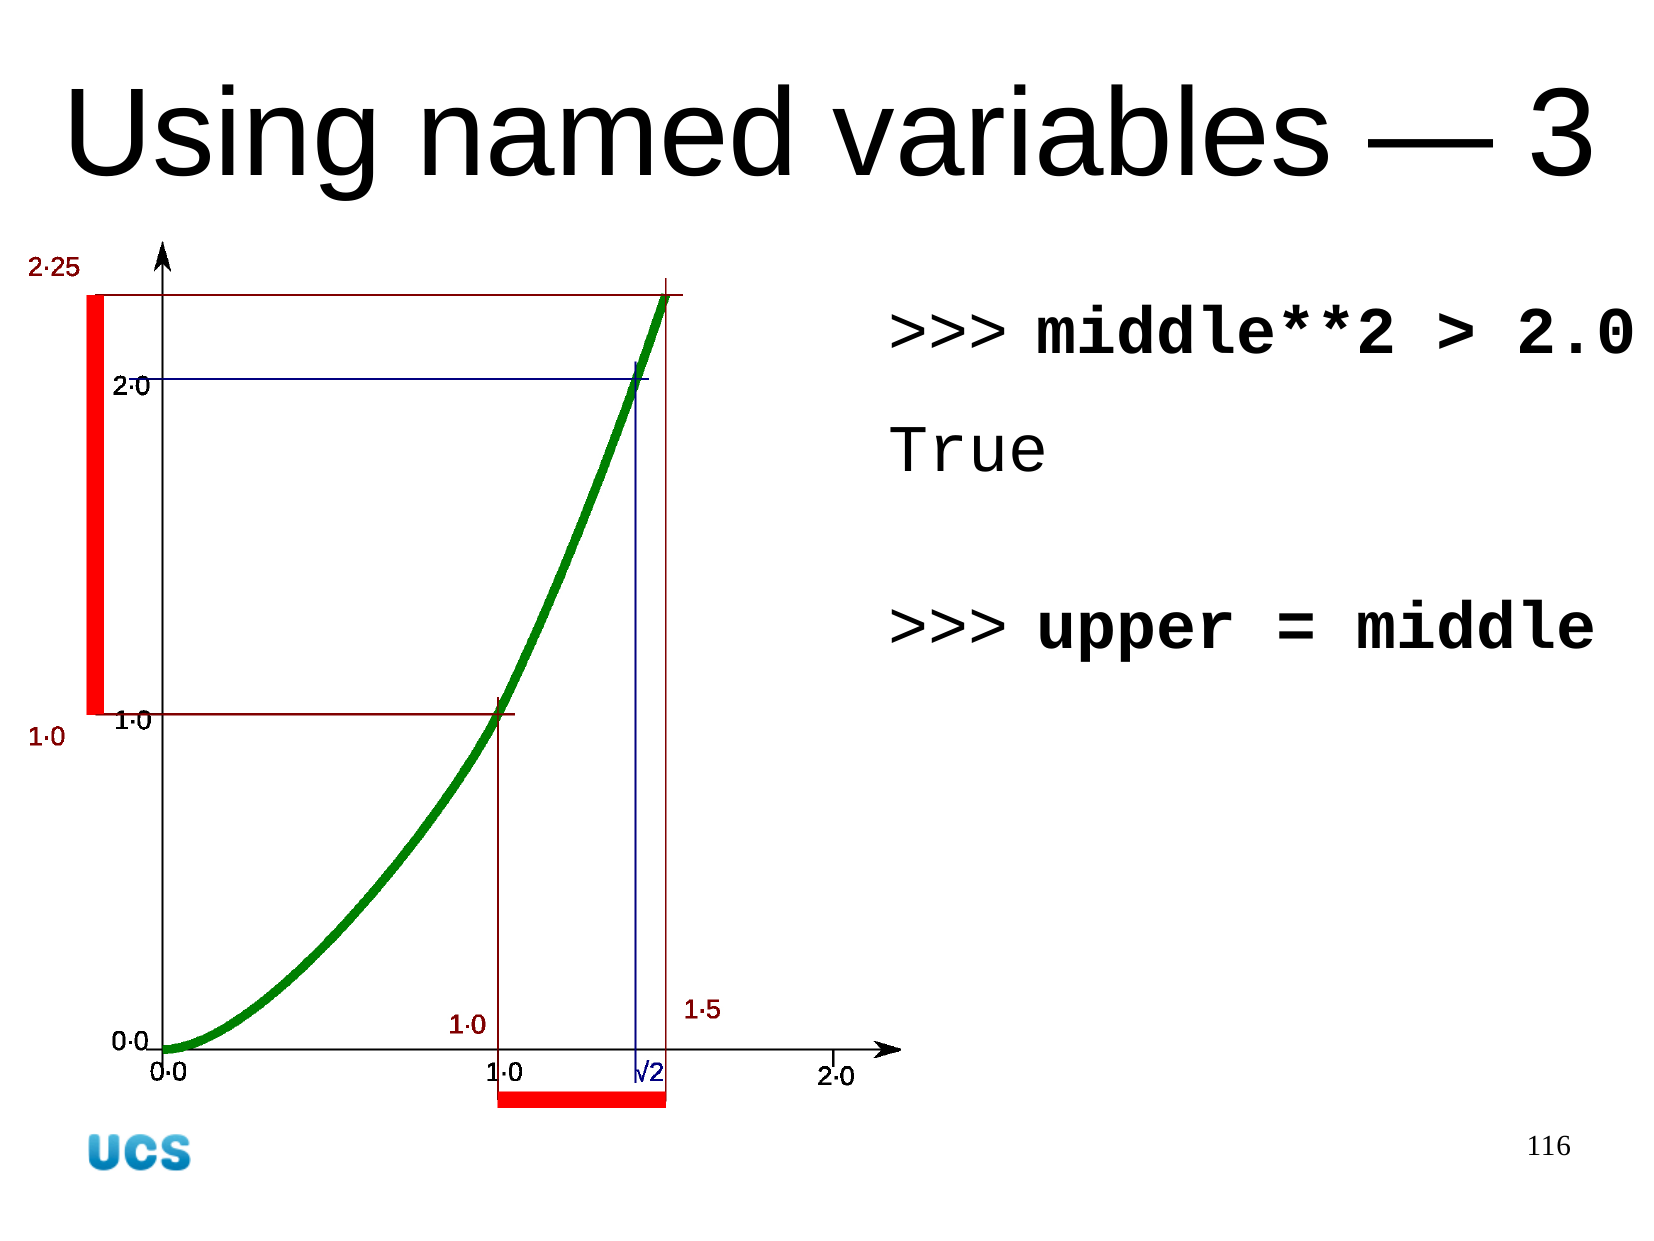

Using named variables ― 3
>>>
middle**2 > 2.0
True
>>>
upper = middle
116